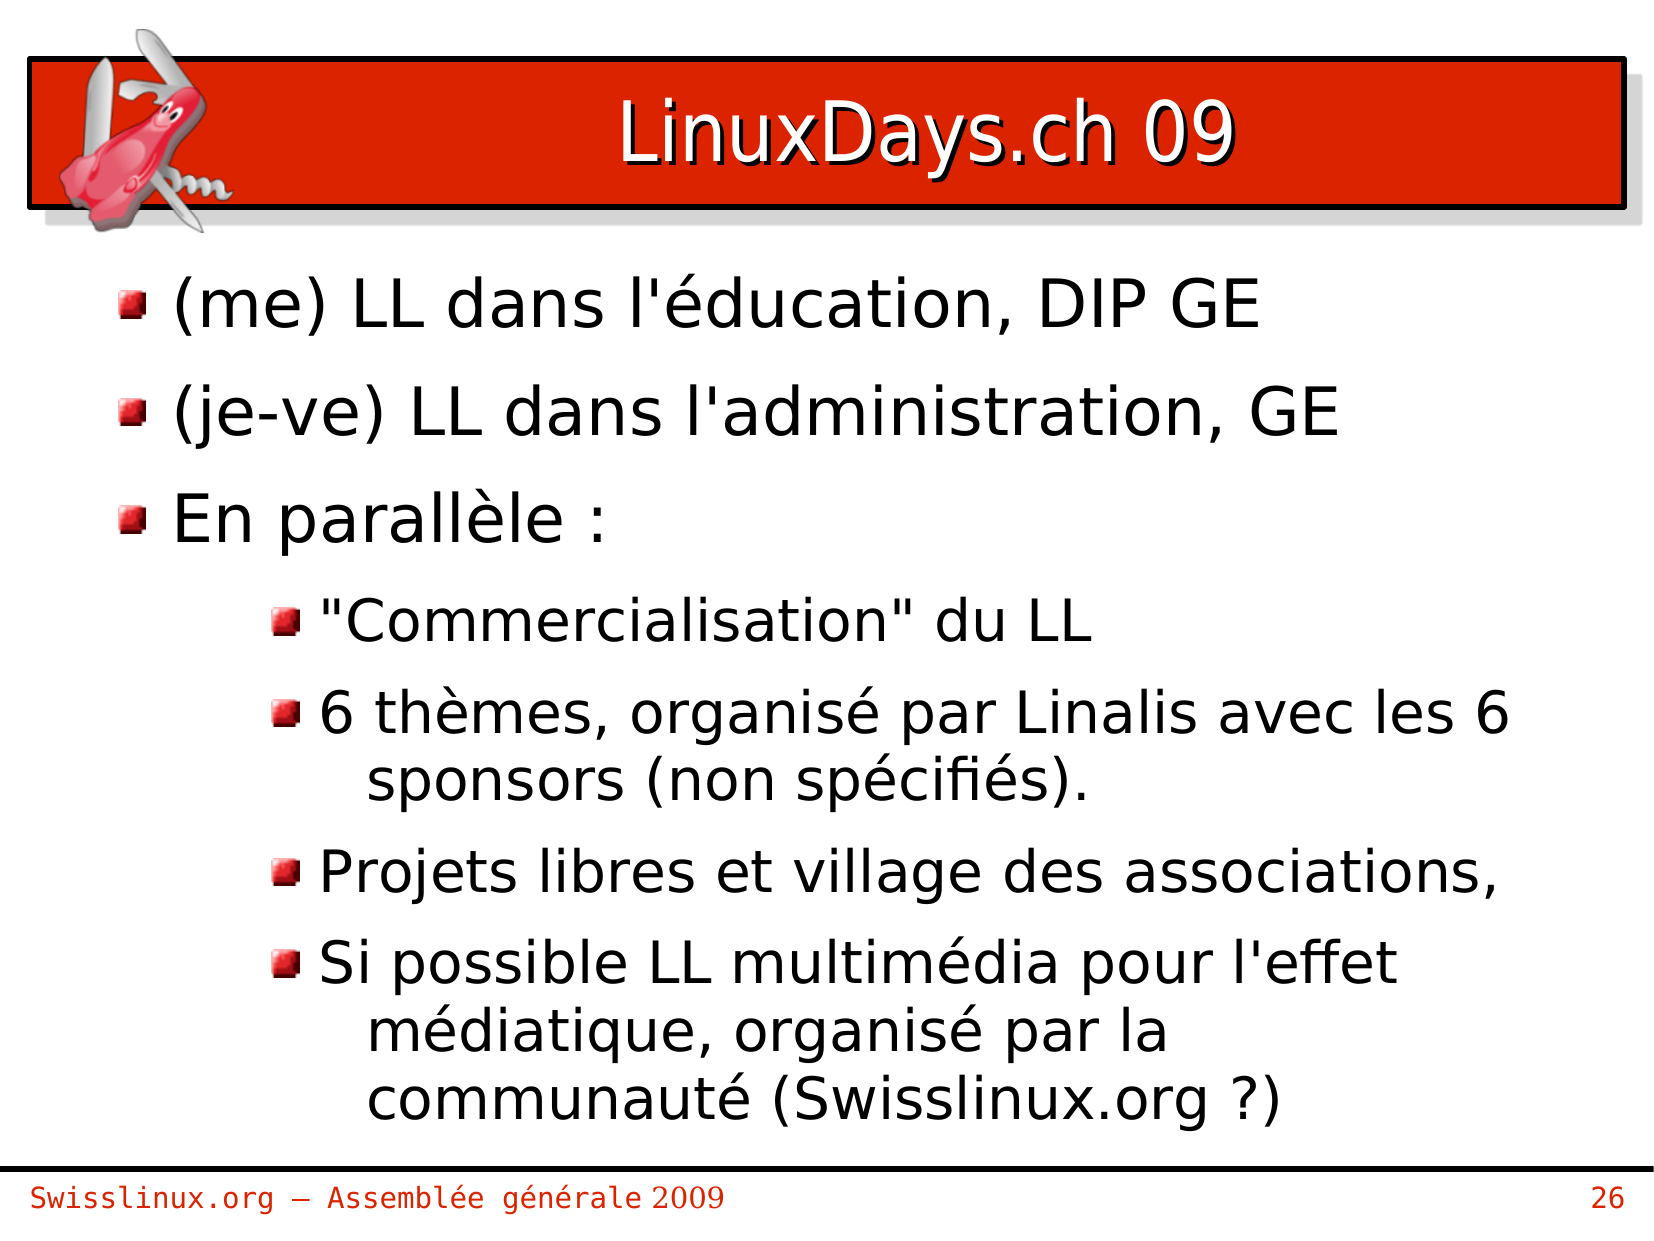

# LinuxDays.ch 09
(me) LL dans l'éducation, DIP GE
(je-ve) LL dans l'administration, GE
En parallèle :
"Commercialisation" du LL
6 thèmes, organisé par Linalis avec les 6 sponsors (non spécifiés).
Projets libres et village des associations,
Si possible LL multimédia pour l'effet médiatique, organisé par la communauté (Swisslinux.org ?)
26 Janvier 2007
26